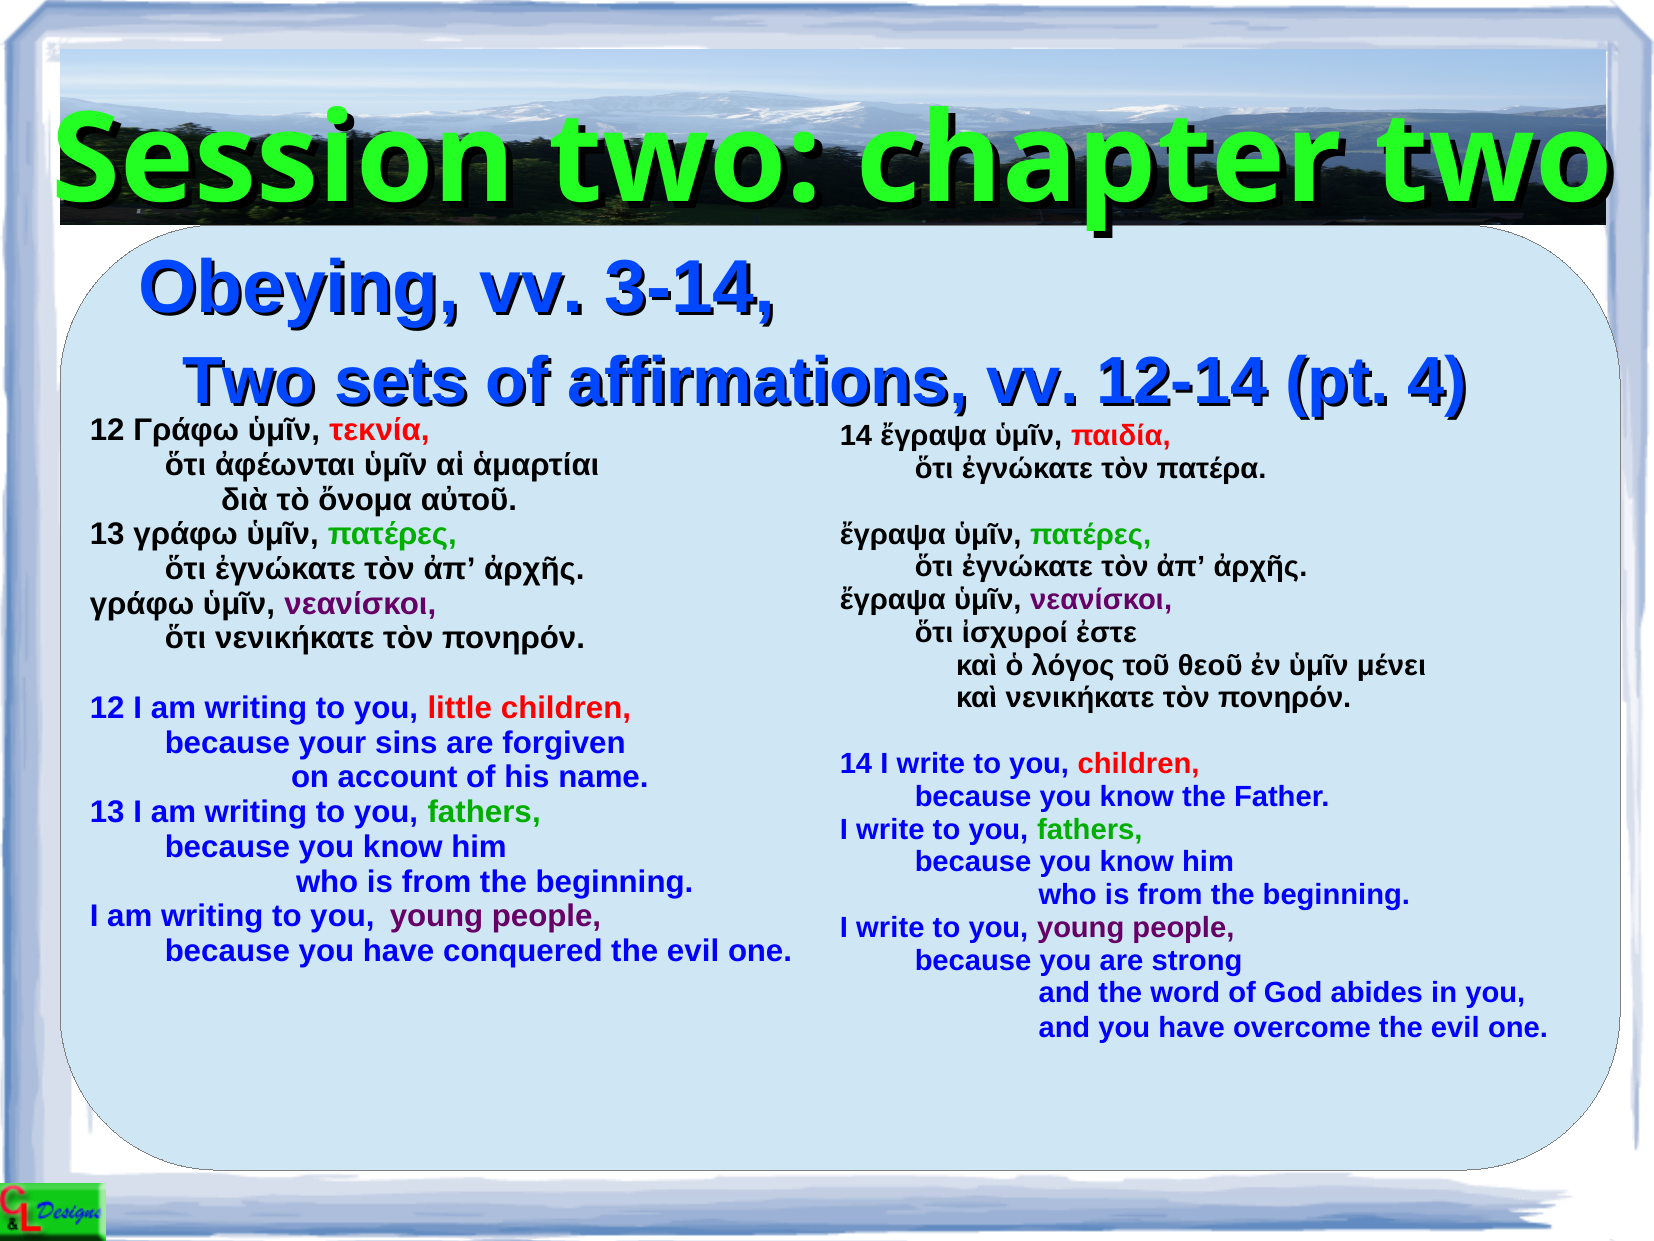

# Session two: chapter two
 Obeying, vv. 3-14,
	Two sets of affirmations, vv. 12-14 (pt. 4)
12 Γράφω ὑμῖν, τεκνία,
	ὅτι ἀφέωνται ὑμῖν αἱ ἁμαρτίαι
 διὰ τὸ ὄνομα αὐτοῦ.
13 γράφω ὑμῖν, πατέρες,
	ὅτι ἐγνώκατε τὸν ἀπʼ ἀρχῆς.
γράφω ὑμῖν, νεανίσκοι,
	ὅτι νενικήκατε τὸν πονηρόν.
12 I am writing to you, little children,
	because your sins are forgiven
 on account of his name.
13 I am writing to you, fathers,
	because you know him
	 who is from the beginning.
I am writing to you, 	young people,
	because you have conquered the evil one.
14 ἔγραψα ὑμῖν, παιδία,
	ὅτι ἐγνώκατε τὸν πατέρα.
ἔγραψα ὑμῖν, πατέρες,
	ὅτι ἐγνώκατε τὸν ἀπʼ ἀρχῆς.
ἔγραψα ὑμῖν, νεανίσκοι,
	ὅτι ἰσχυροί ἐστε
	 καὶ ὁ λόγος τοῦ θεοῦ ἐν ὑμῖν μένει
	 καὶ νενικήκατε τὸν πονηρόν.
14 I write to you, children,
	because you know the Father.
I write to you, fathers,
	because you know him
	 who is from the beginning.
I write to you, young people,
	because you are strong
	 and the word of God abides in you,
	 and you have overcome the evil one.